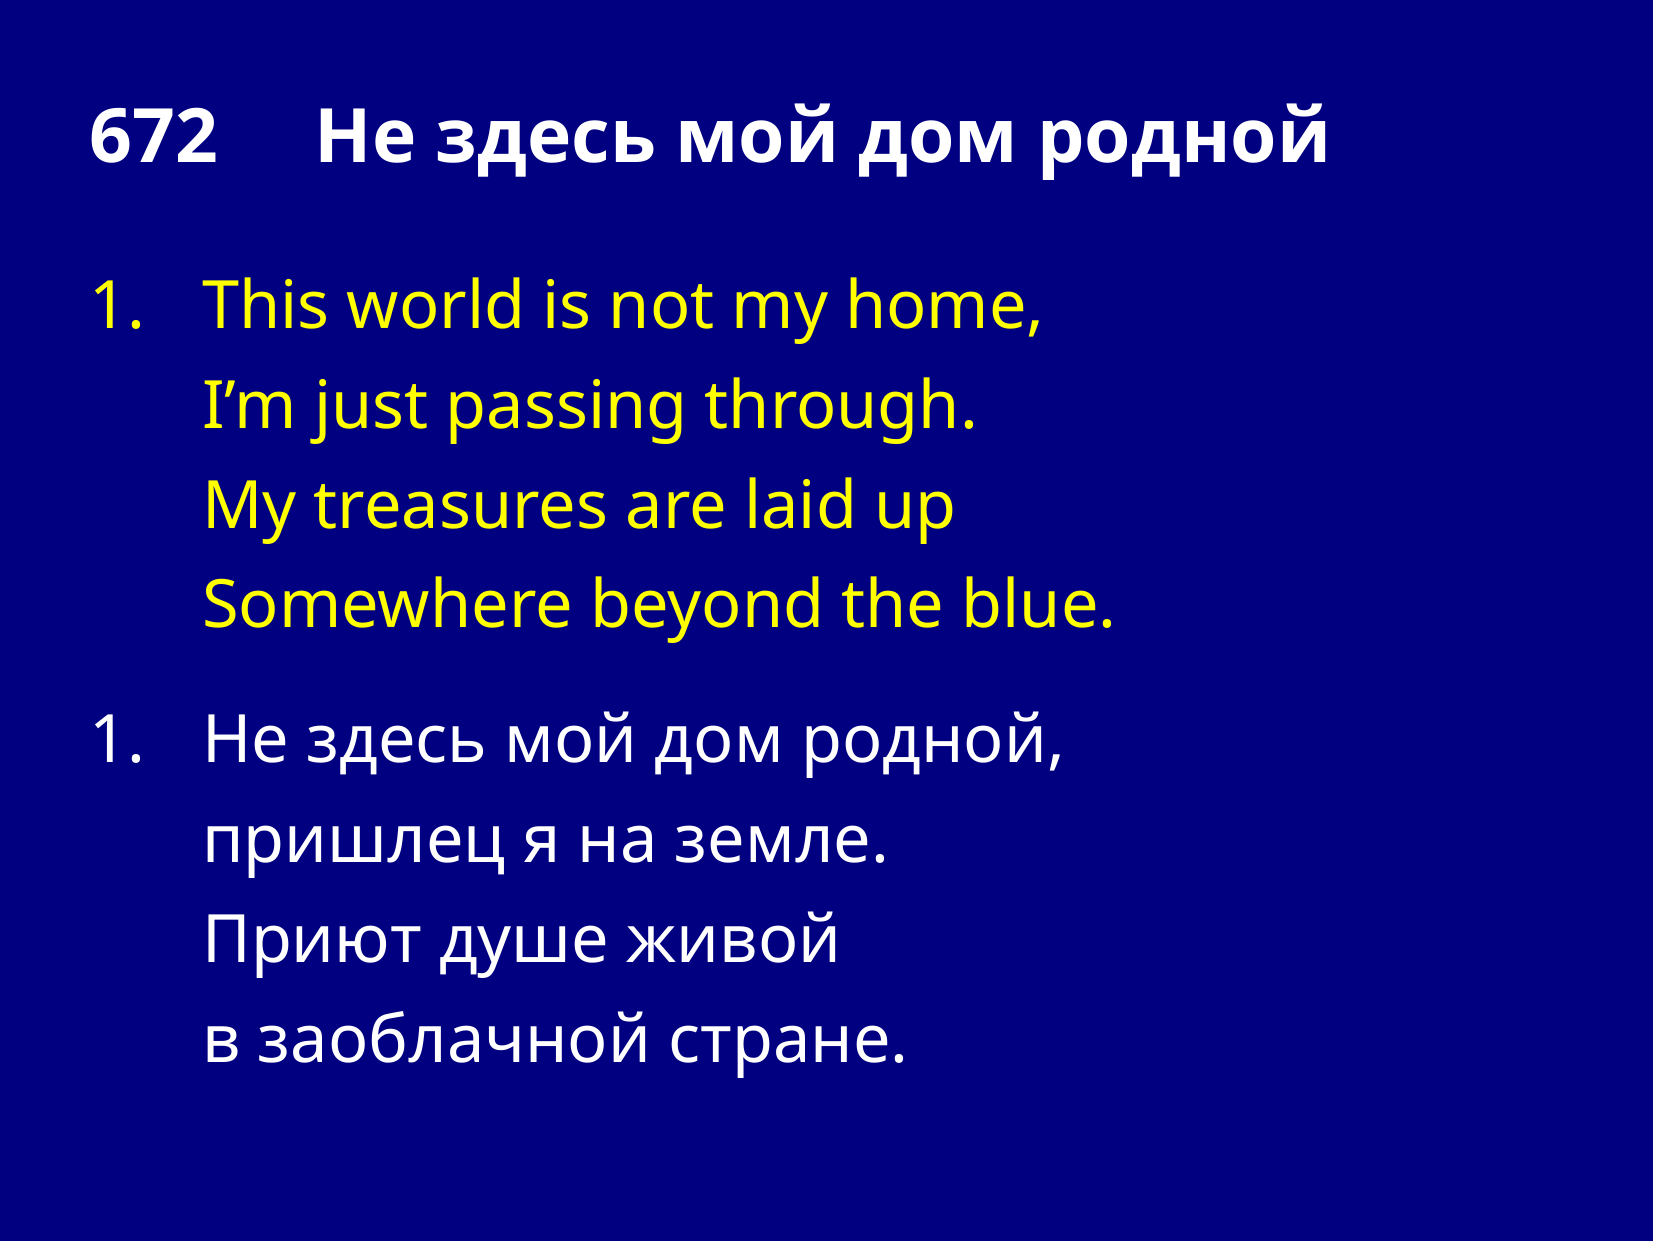

672	Не здесь мой дом родной
1.	This world is not my home,
	I’m just passing through.
	My treasures are laid up
	Somewhere beyond the blue.
1.	Не здесь мой дом родной,
	пришлец я на земле.
	Приют душе живой
	в заоблачной стране.